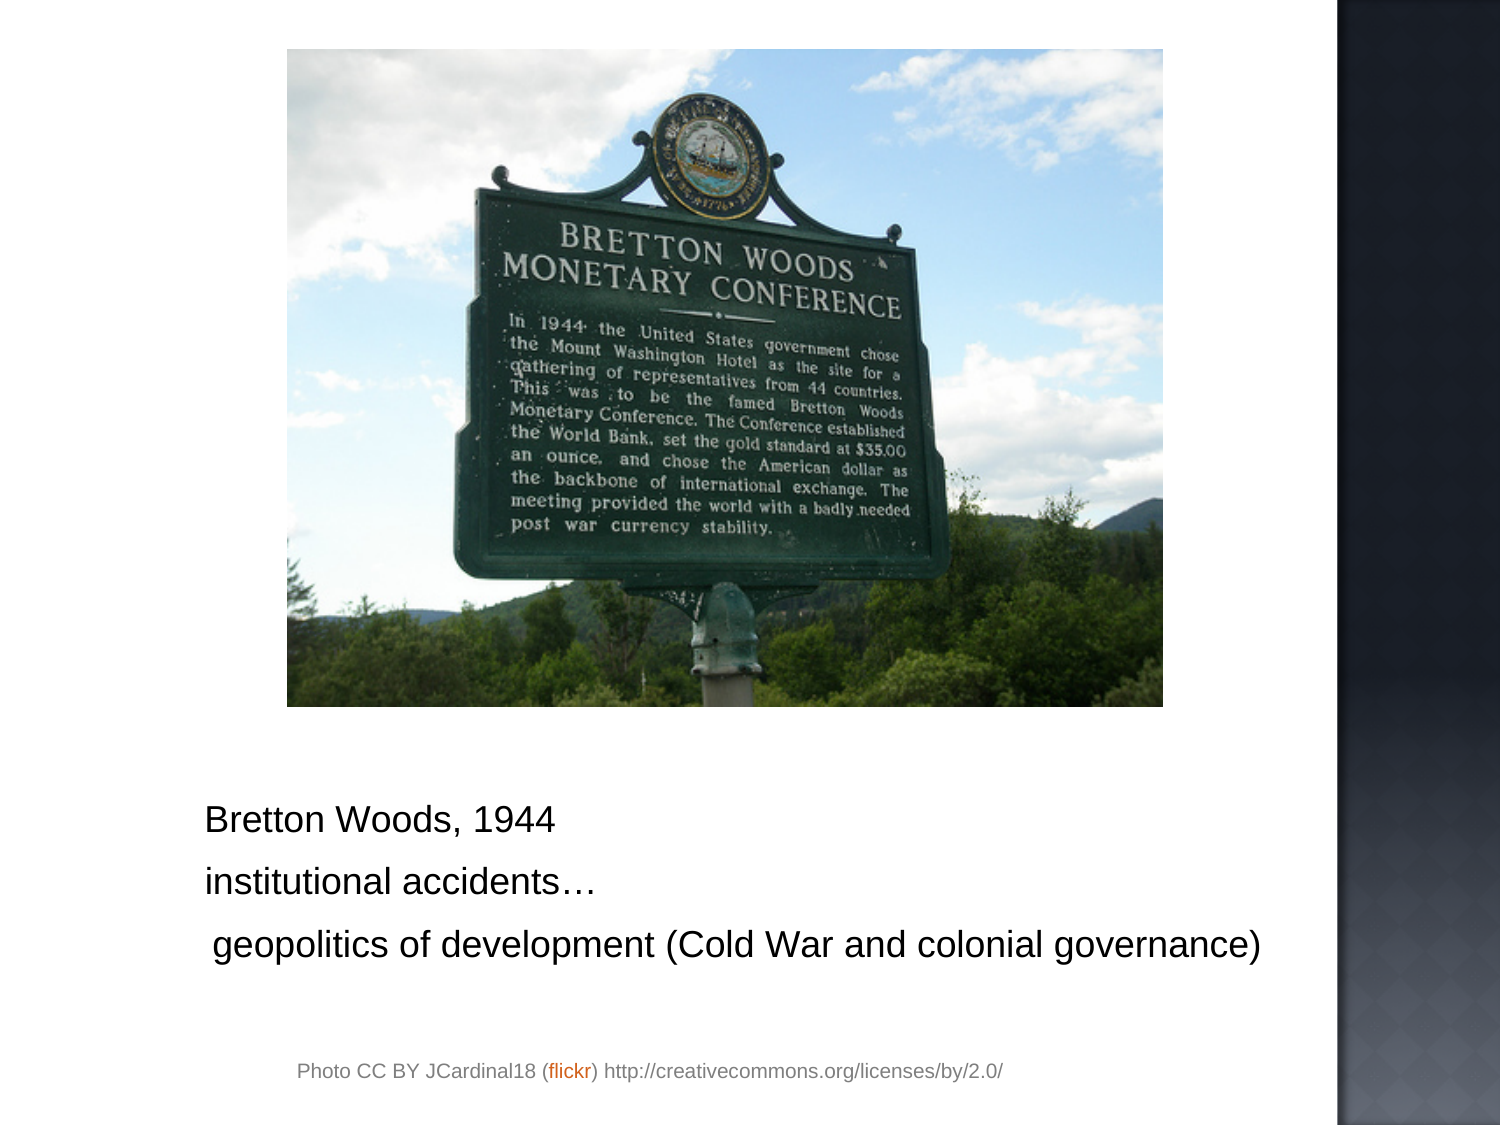

Bretton Woods, 1944
institutional accidents…
geopolitics of development (Cold War and colonial governance)
Photo CC BY JCardinal18 (flickr) http://creativecommons.org/licenses/by/2.0/